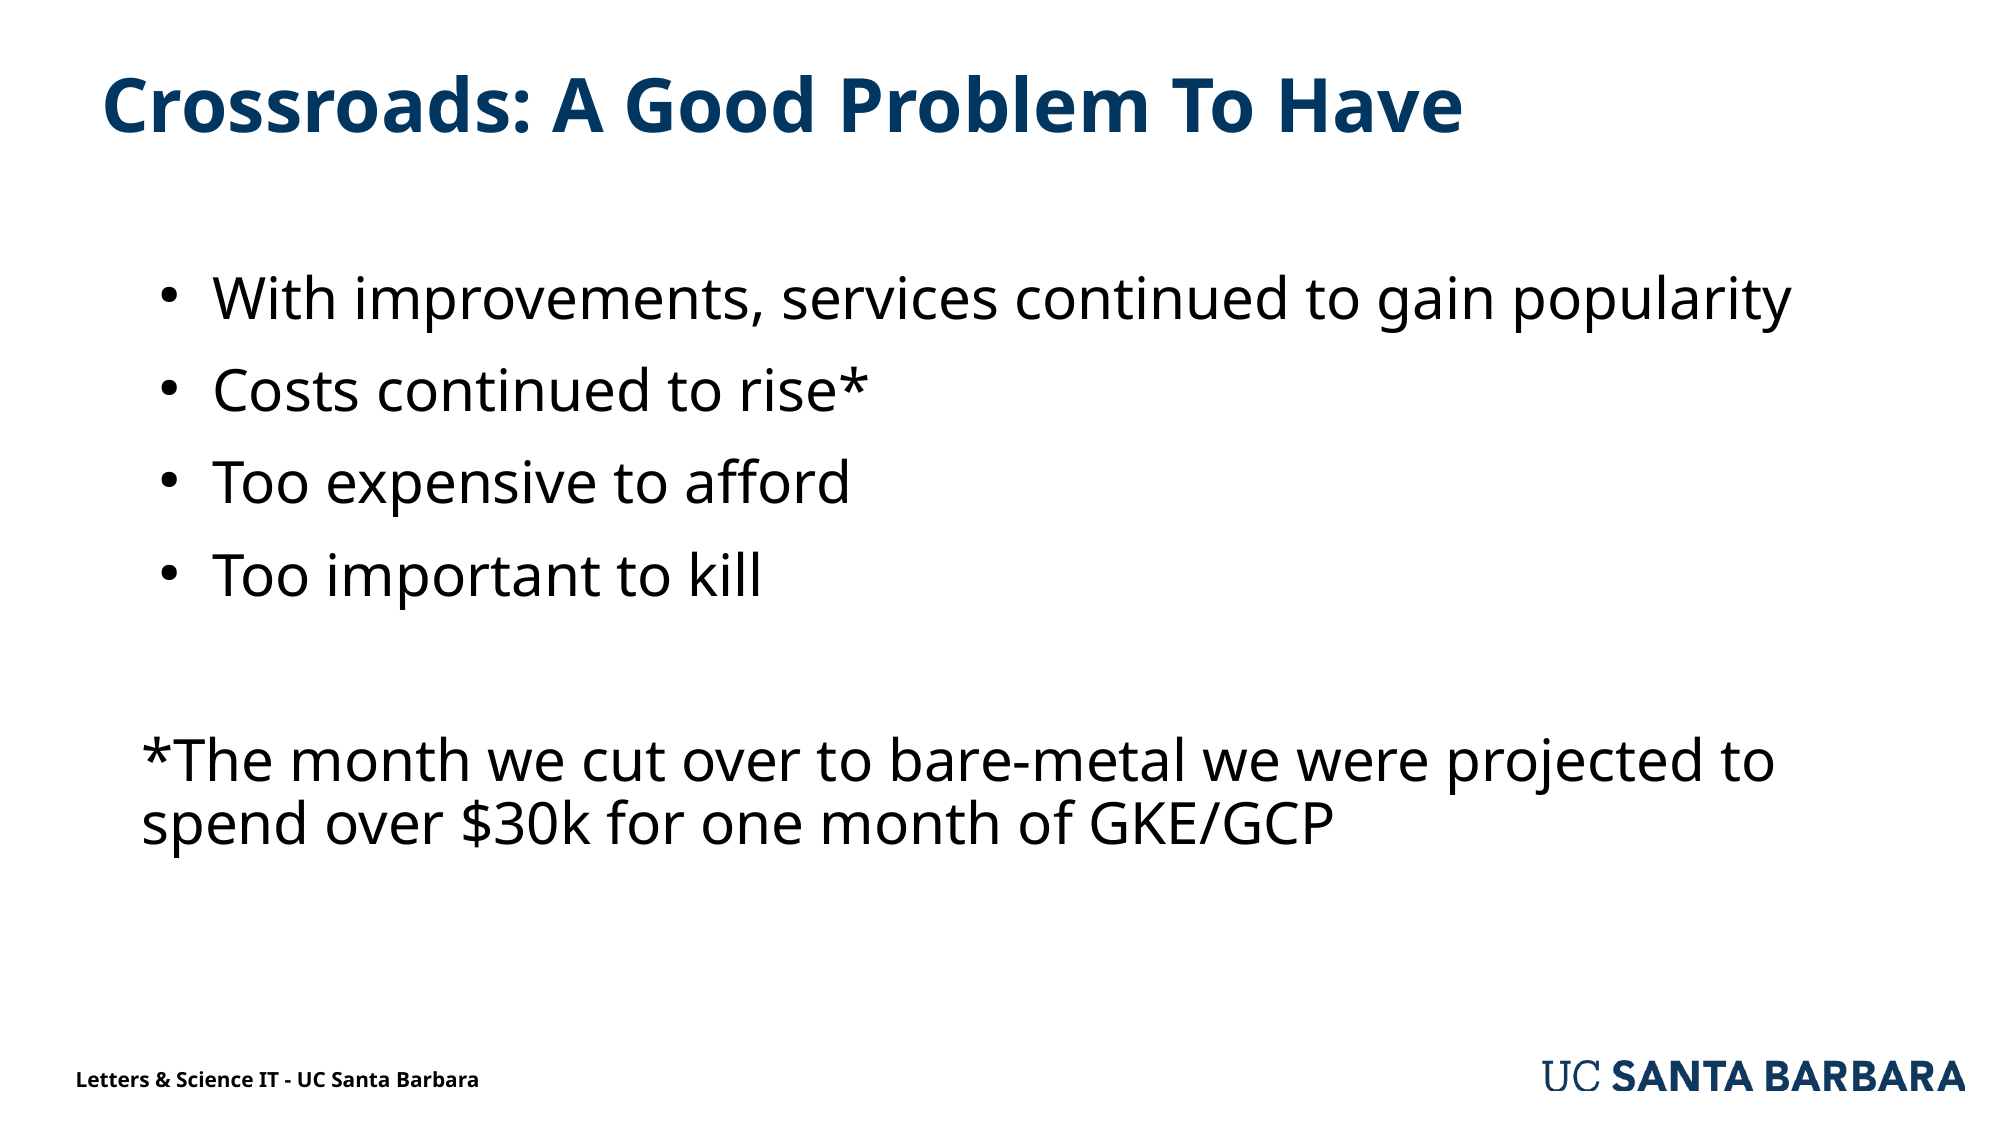

# Crossroads: A Good Problem To Have
With improvements, services continued to gain popularity
Costs continued to rise*
Too expensive to afford
Too important to kill
*The month we cut over to bare-metal we were projected to spend over $30k for one month of GKE/GCP